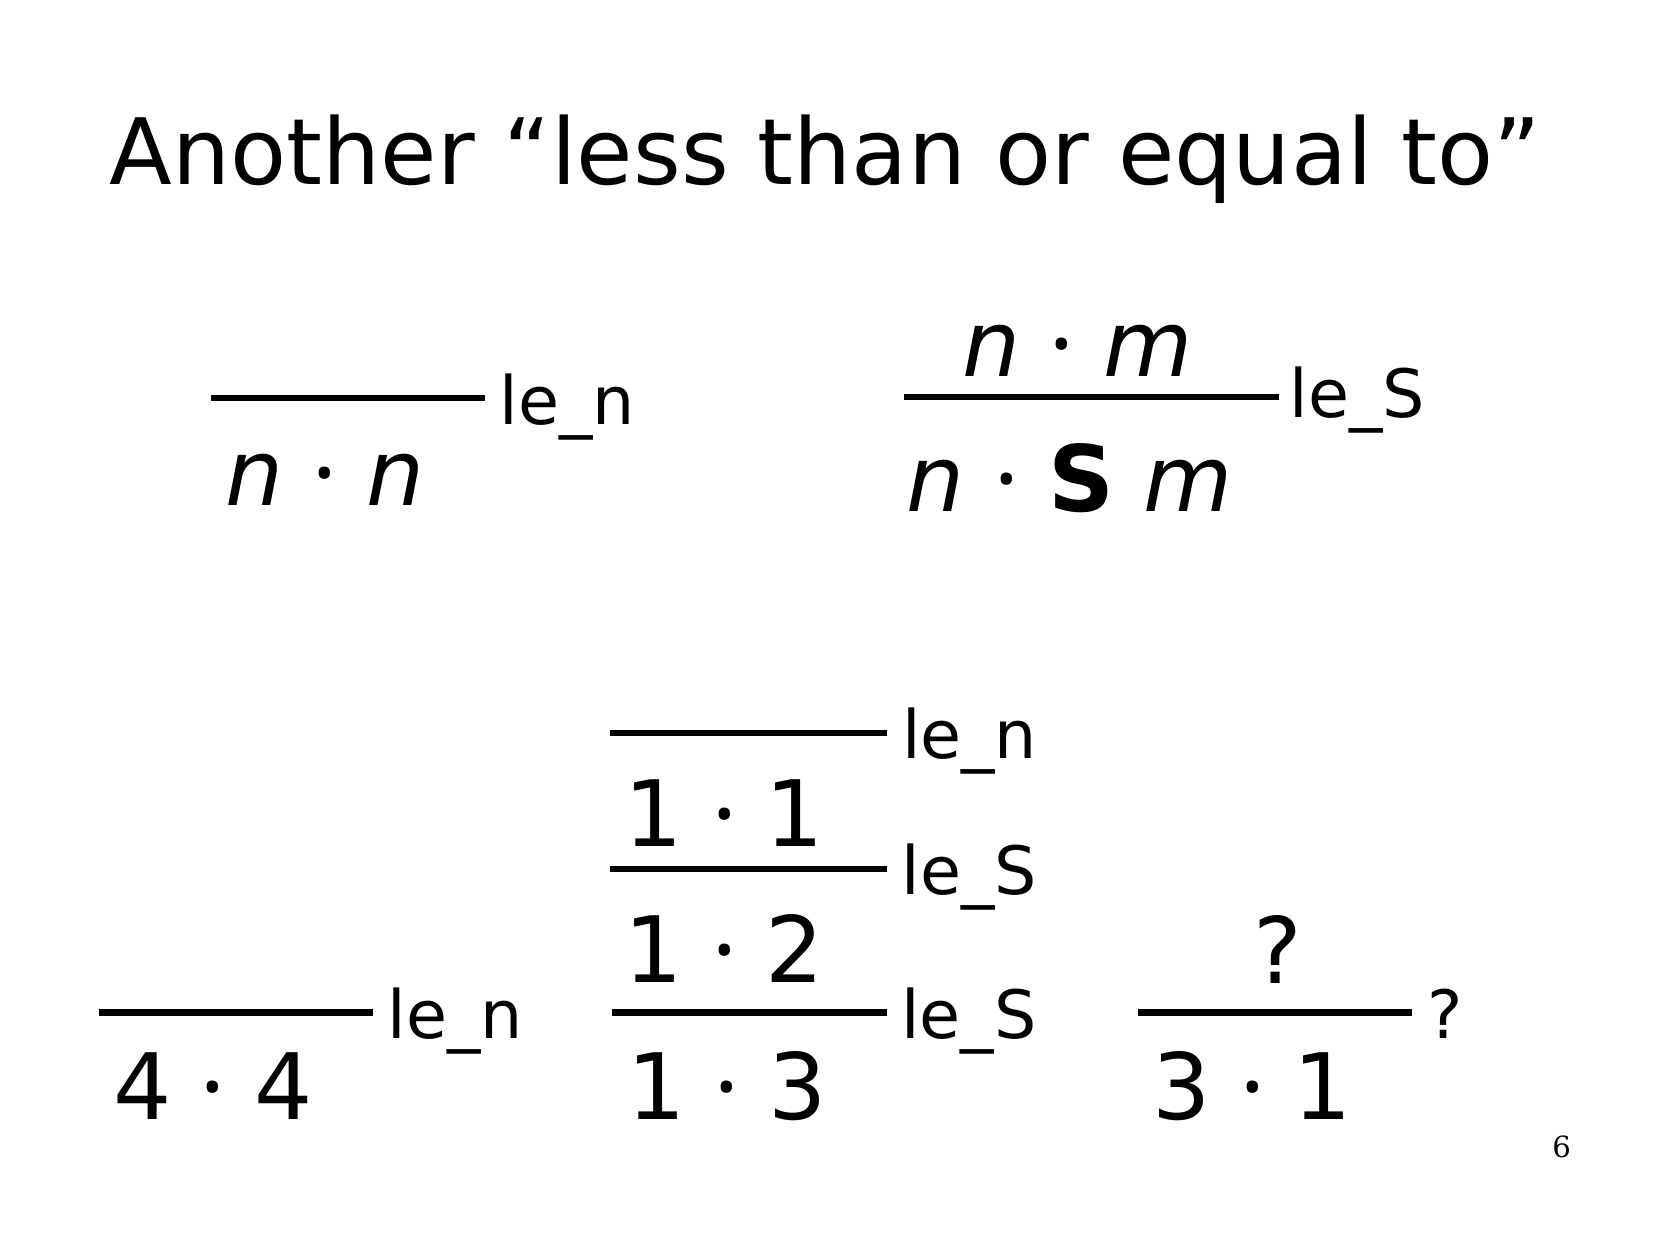

# Another “less than or equal to”
n · m
le_S
n · S m
le_n
n · n
le_n
1 · 1
le_S
1 · 2
le_S
1 · 3
?
?
3 · 1
le_n
4 · 4
6